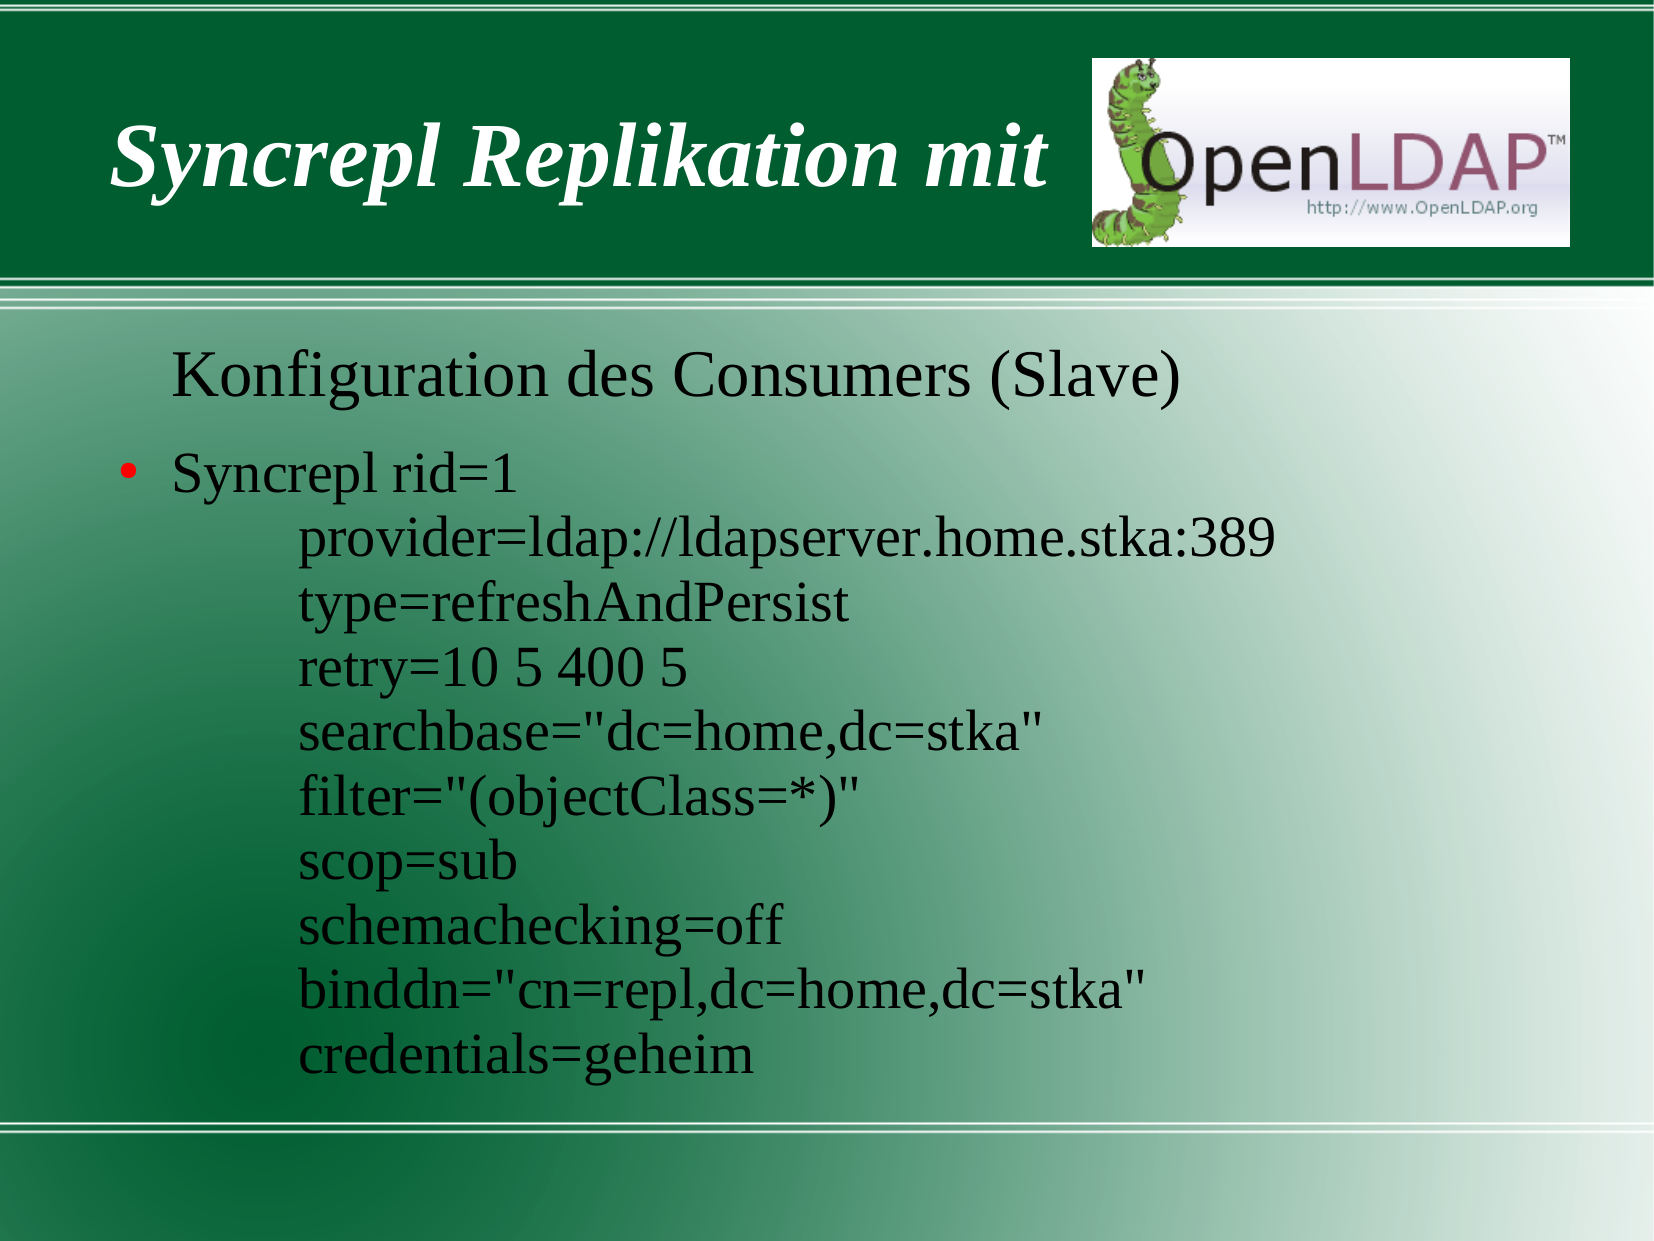

# Syncrepl Replikation mit
Konfiguration des Consumers (Slave)
Syncrepl rid=1
	provider=ldap://ldapserver.home.stka:389
	type=refreshAndPersist
	retry=10 5 400 5
	searchbase="dc=home,dc=stka"
	filter="(objectClass=*)"
	scop=sub
	schemachecking=off
	binddn="cn=repl,dc=home,dc=stka"
	credentials=geheim